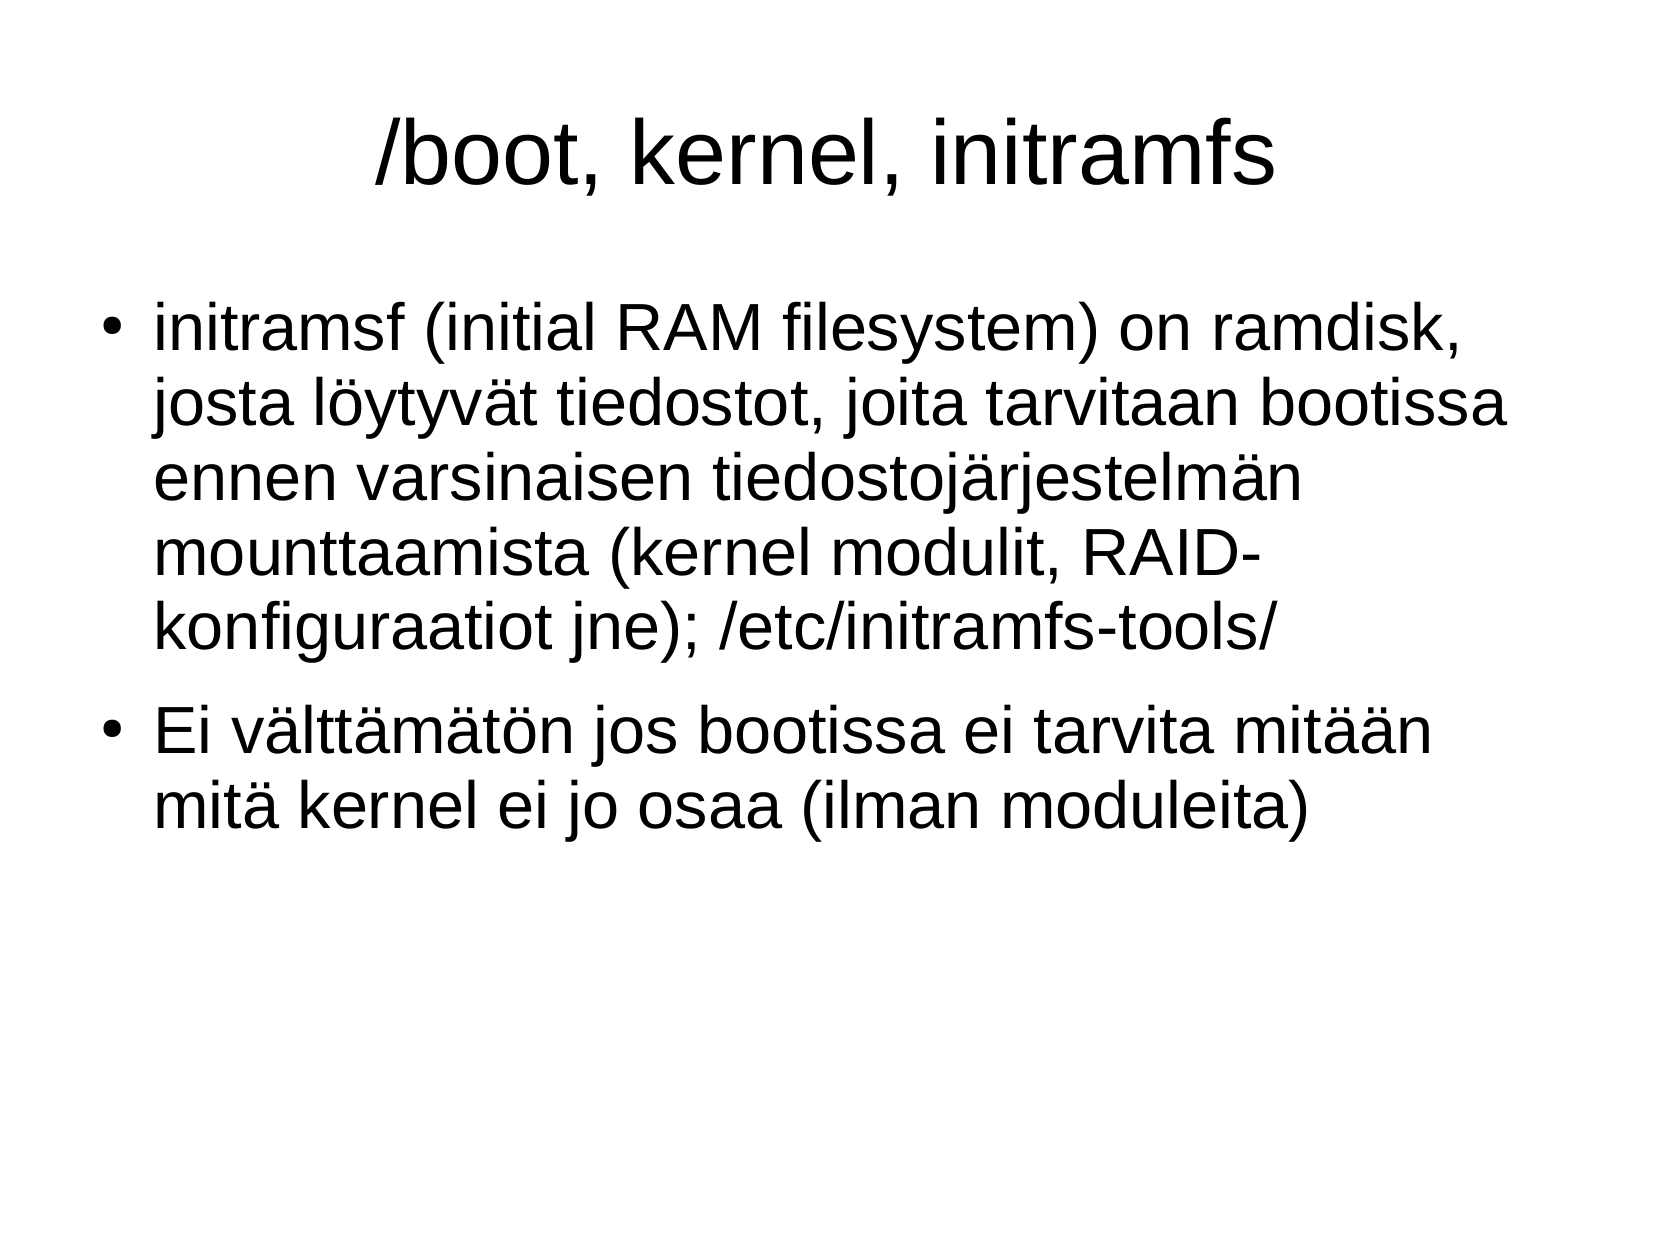

# /boot, kernel, initramfs
initramsf (initial RAM filesystem) on ramdisk, josta löytyvät tiedostot, joita tarvitaan bootissa ennen varsinaisen tiedostojärjestelmän mounttaamista (kernel modulit, RAID-konfiguraatiot jne); /etc/initramfs-tools/
Ei välttämätön jos bootissa ei tarvita mitään mitä kernel ei jo osaa (ilman moduleita)